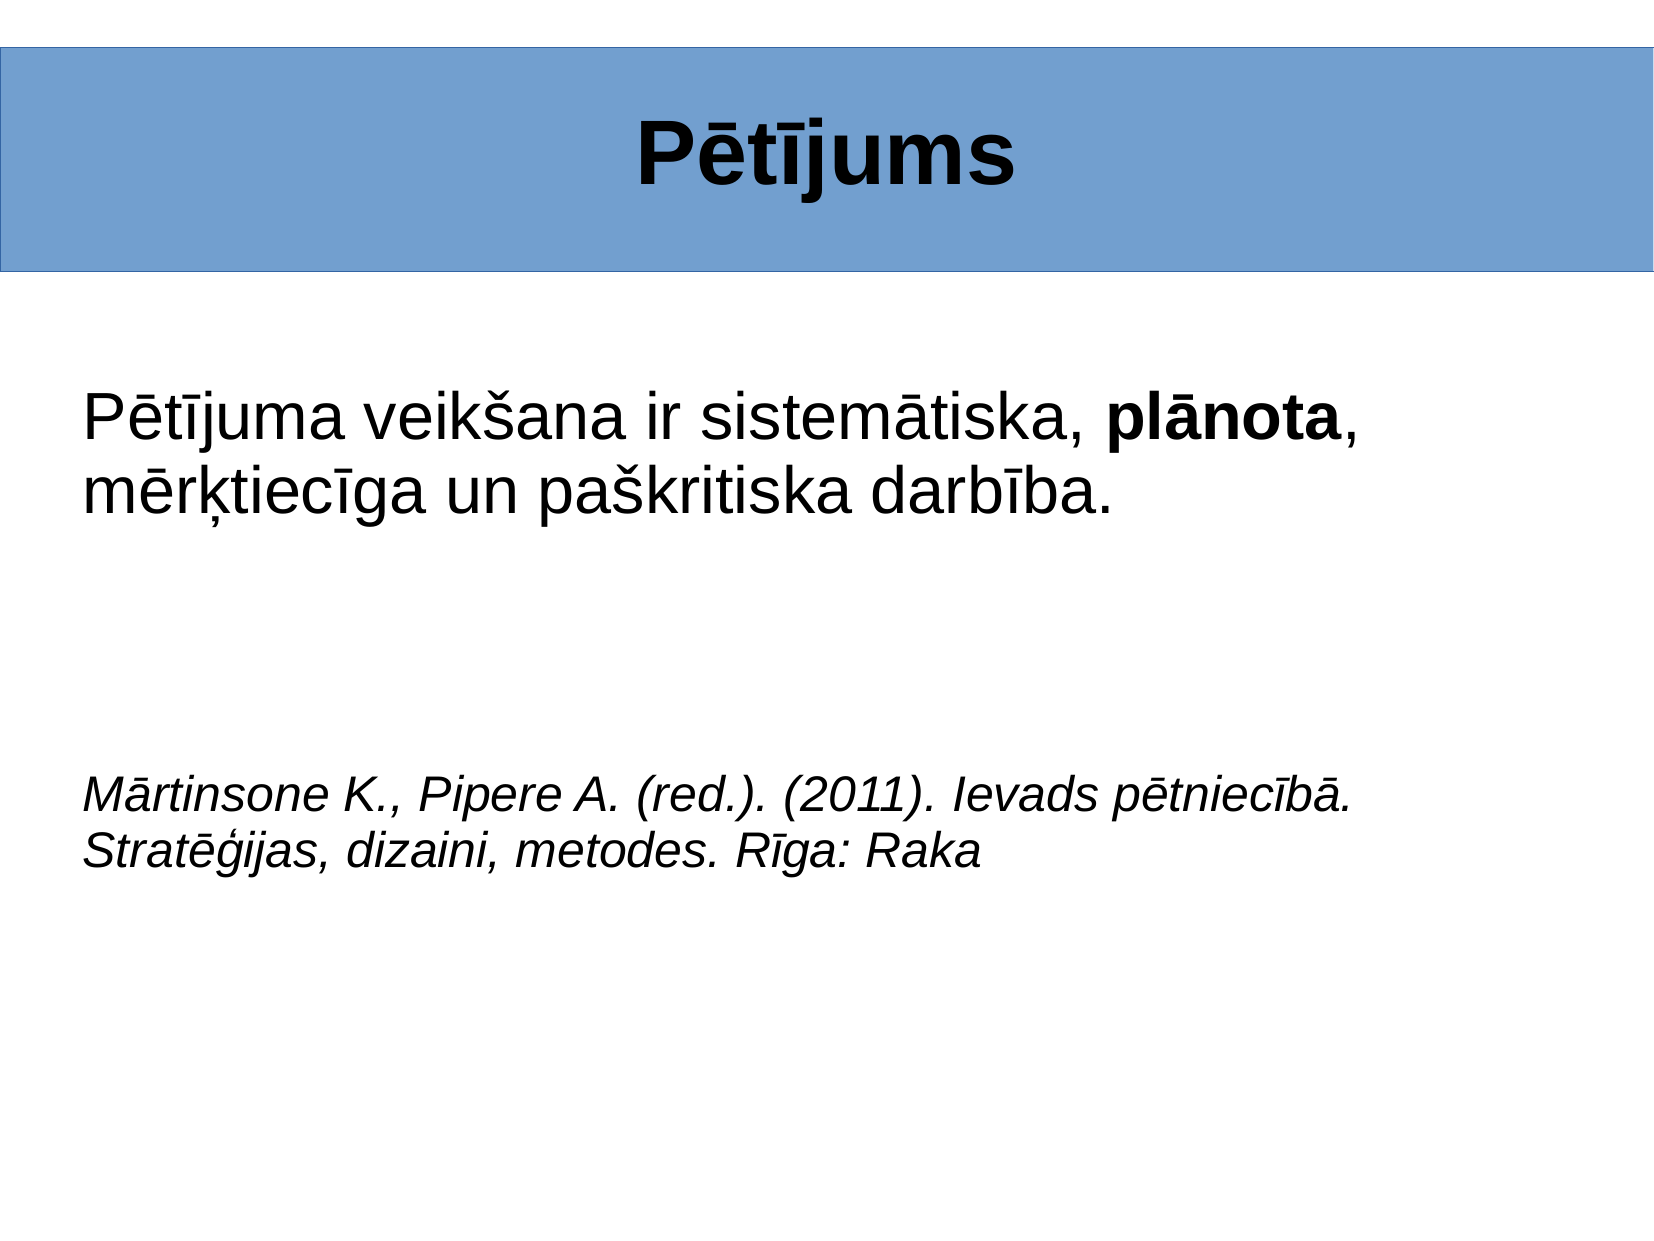

# Pētījums
Pētījuma veikšana ir sistemātiska, plānota, mērķtiecīga un paškritiska darbība.
Mārtinsone K., Pipere A. (red.). (2011). Ievads pētniecībā. Stratēģijas, dizaini, metodes. Rīga: Raka